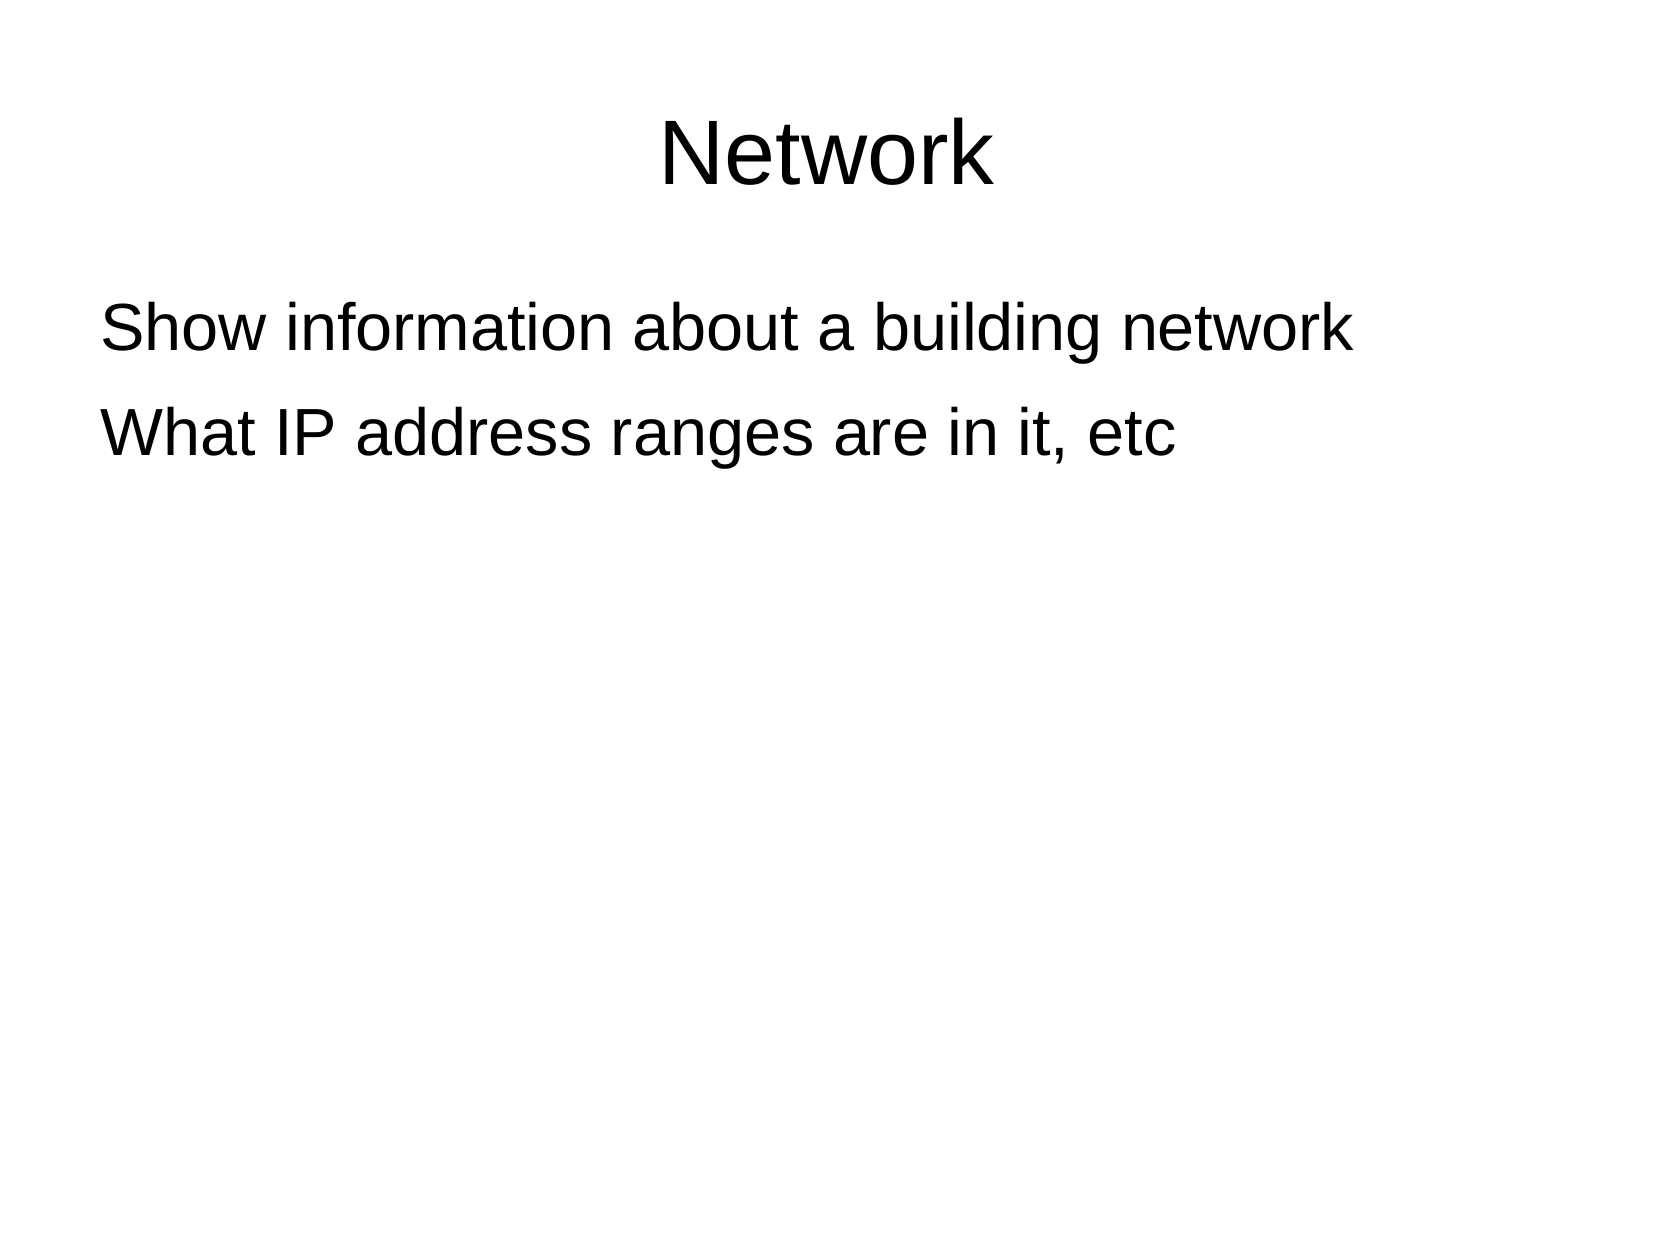

# Network
Show information about a building network
What IP address ranges are in it, etc